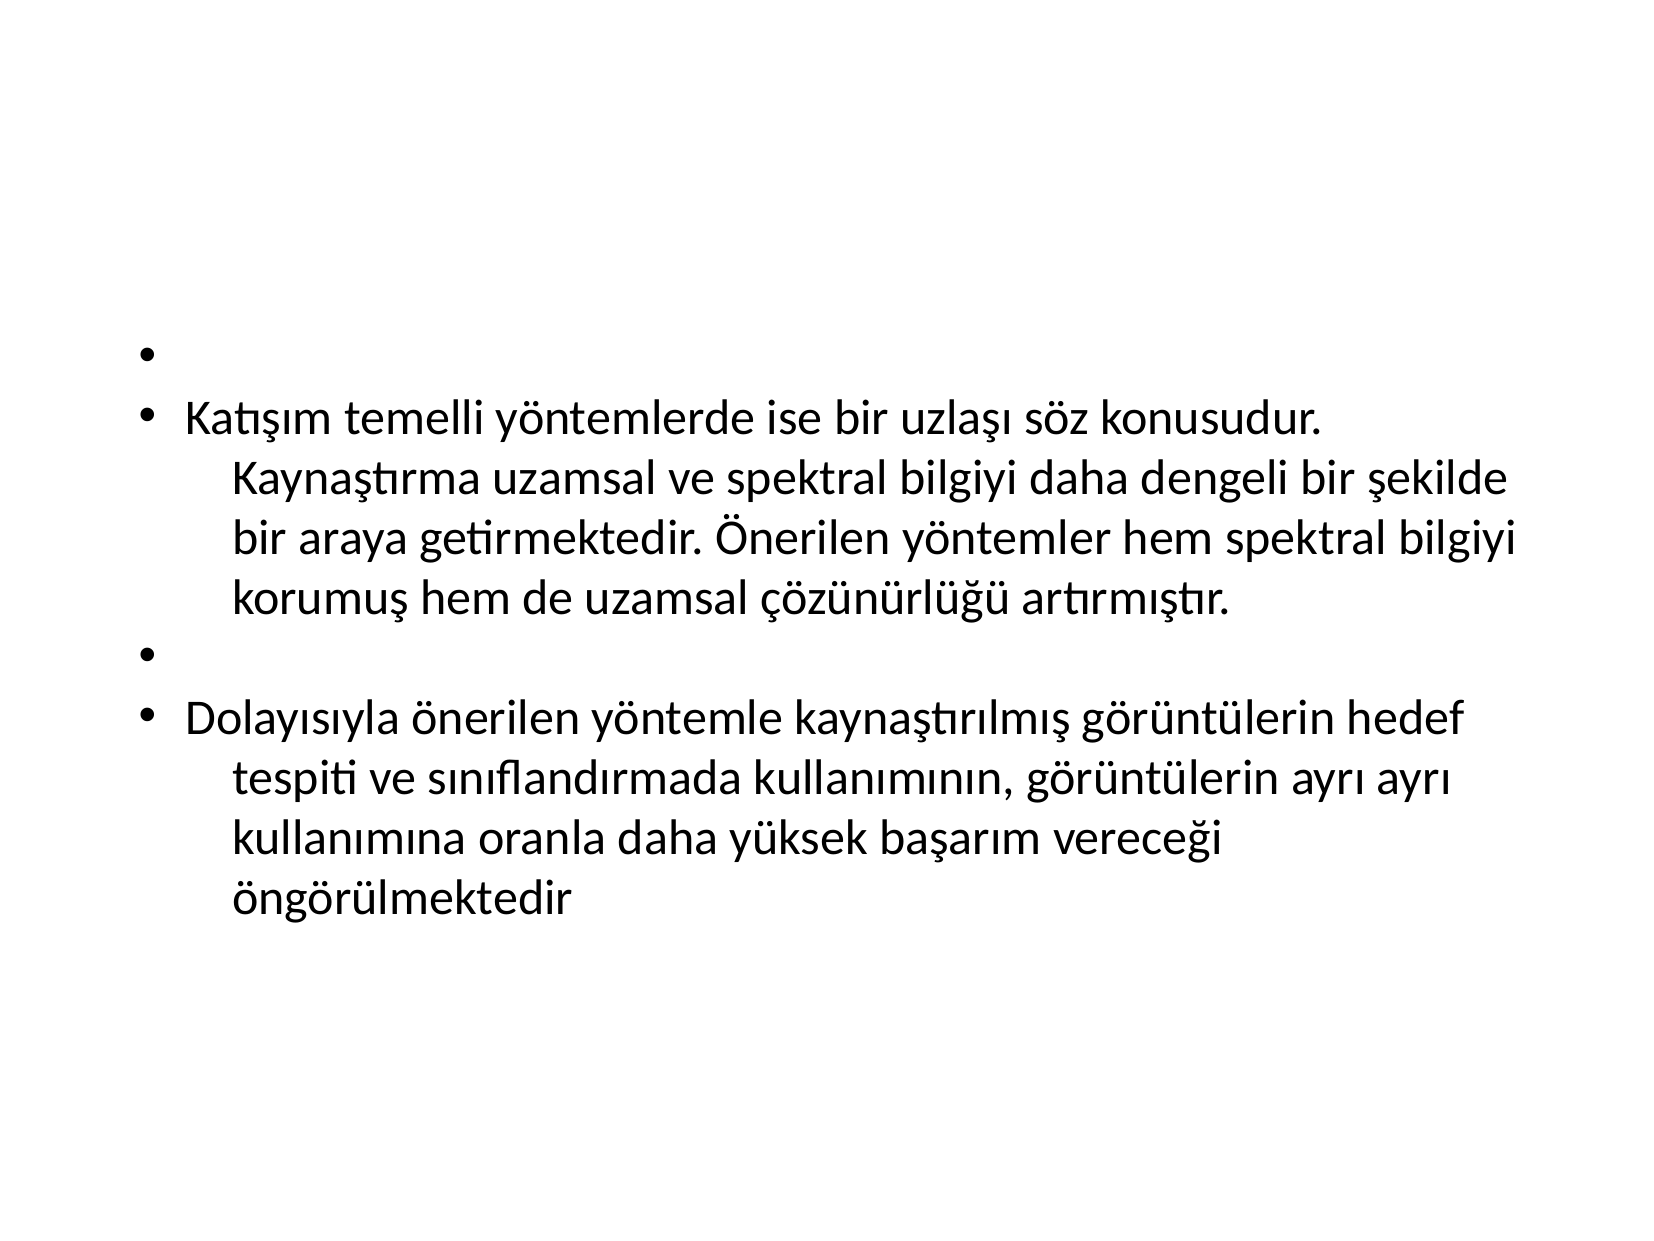

Katışım temelli yöntemlerde ise bir uzlaşı söz konusudur. Kaynaştırma uzamsal ve spektral bilgiyi daha dengeli bir şekilde bir araya getirmektedir. Önerilen yöntemler hem spektral bilgiyi korumuş hem de uzamsal çözünürlüğü artırmıştır.
Dolayısıyla önerilen yöntemle kaynaştırılmış görüntülerin hedef tespiti ve sınıflandırmada kullanımının, görüntülerin ayrı ayrı kullanımına oranla daha yüksek başarım vereceği öngörülmektedir